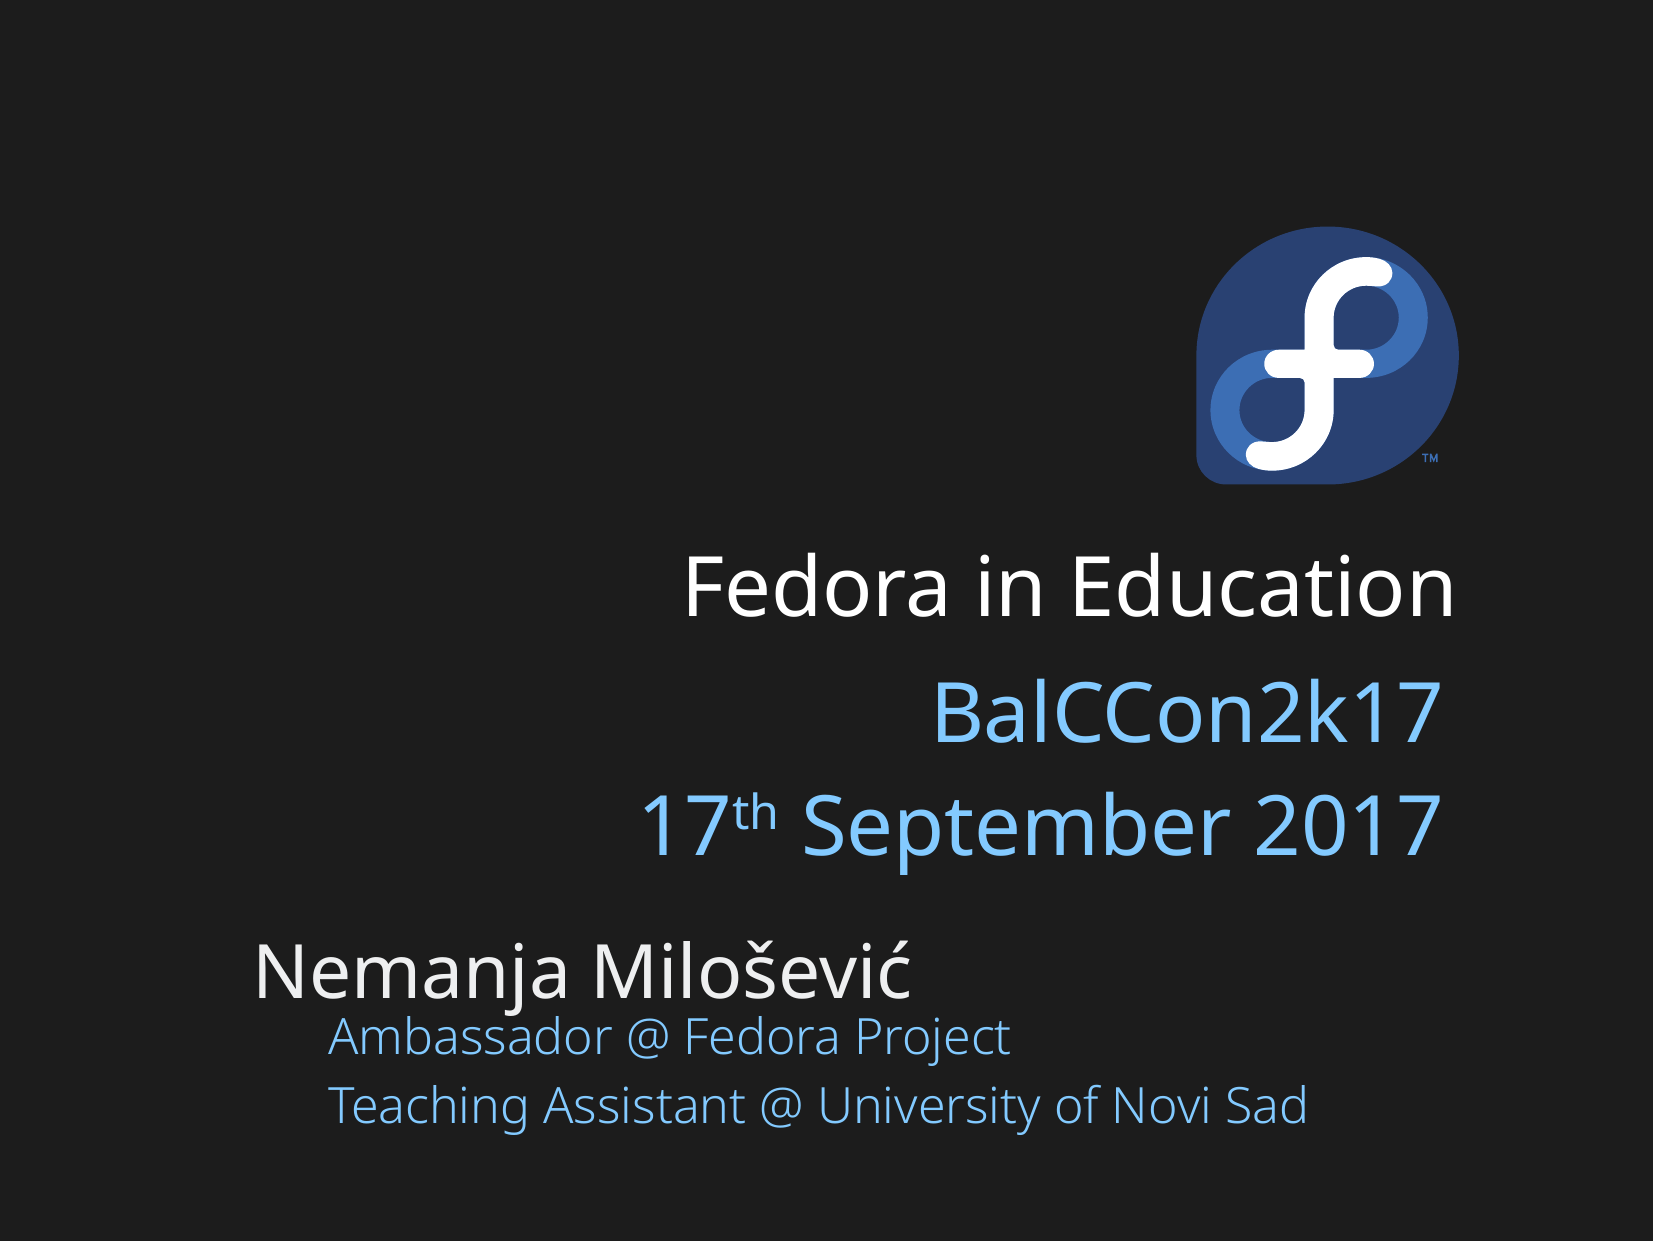

Fedora in Education
# BalCCon2k17
17th September 2017
Nemanja Milošević
Ambassador @ Fedora Project
Teaching Assistant @ University of Novi Sad